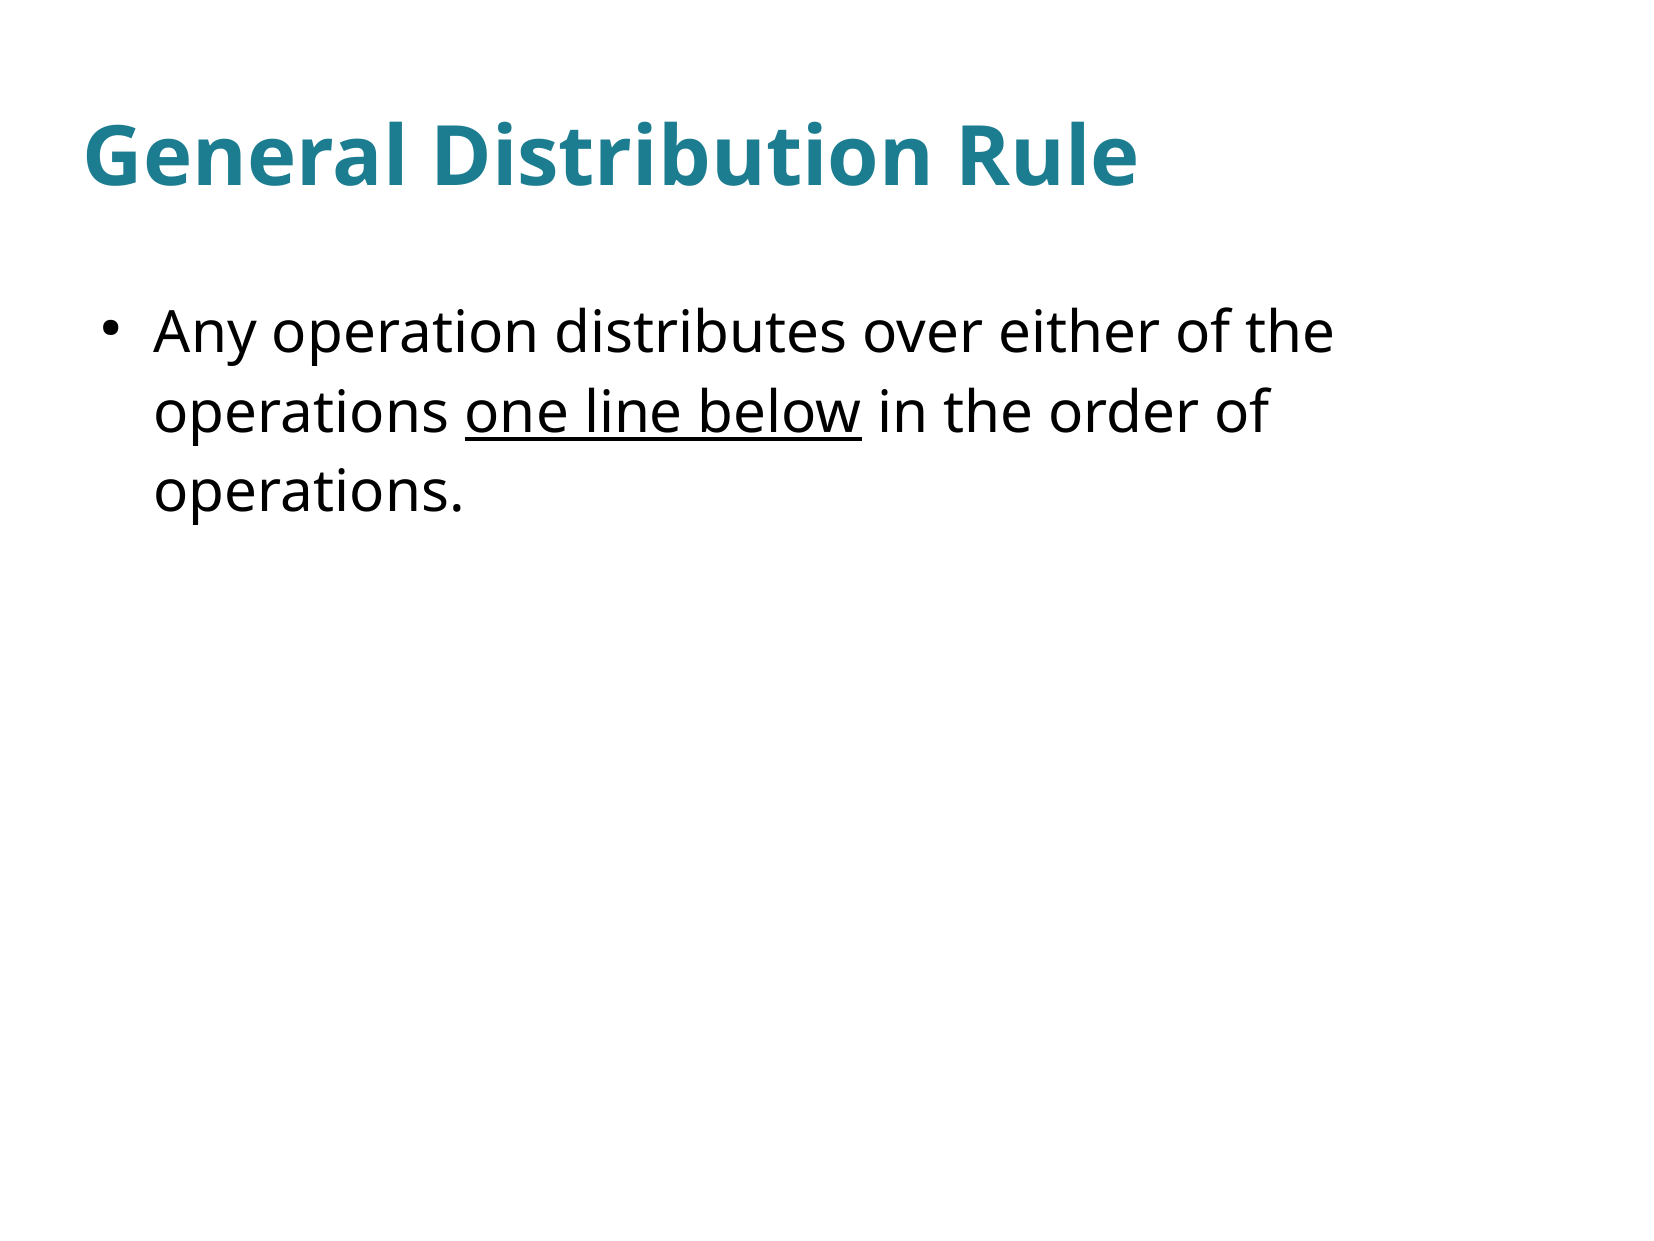

# General Distribution Rule
Any operation distributes over either of the operations one line below in the order of operations.